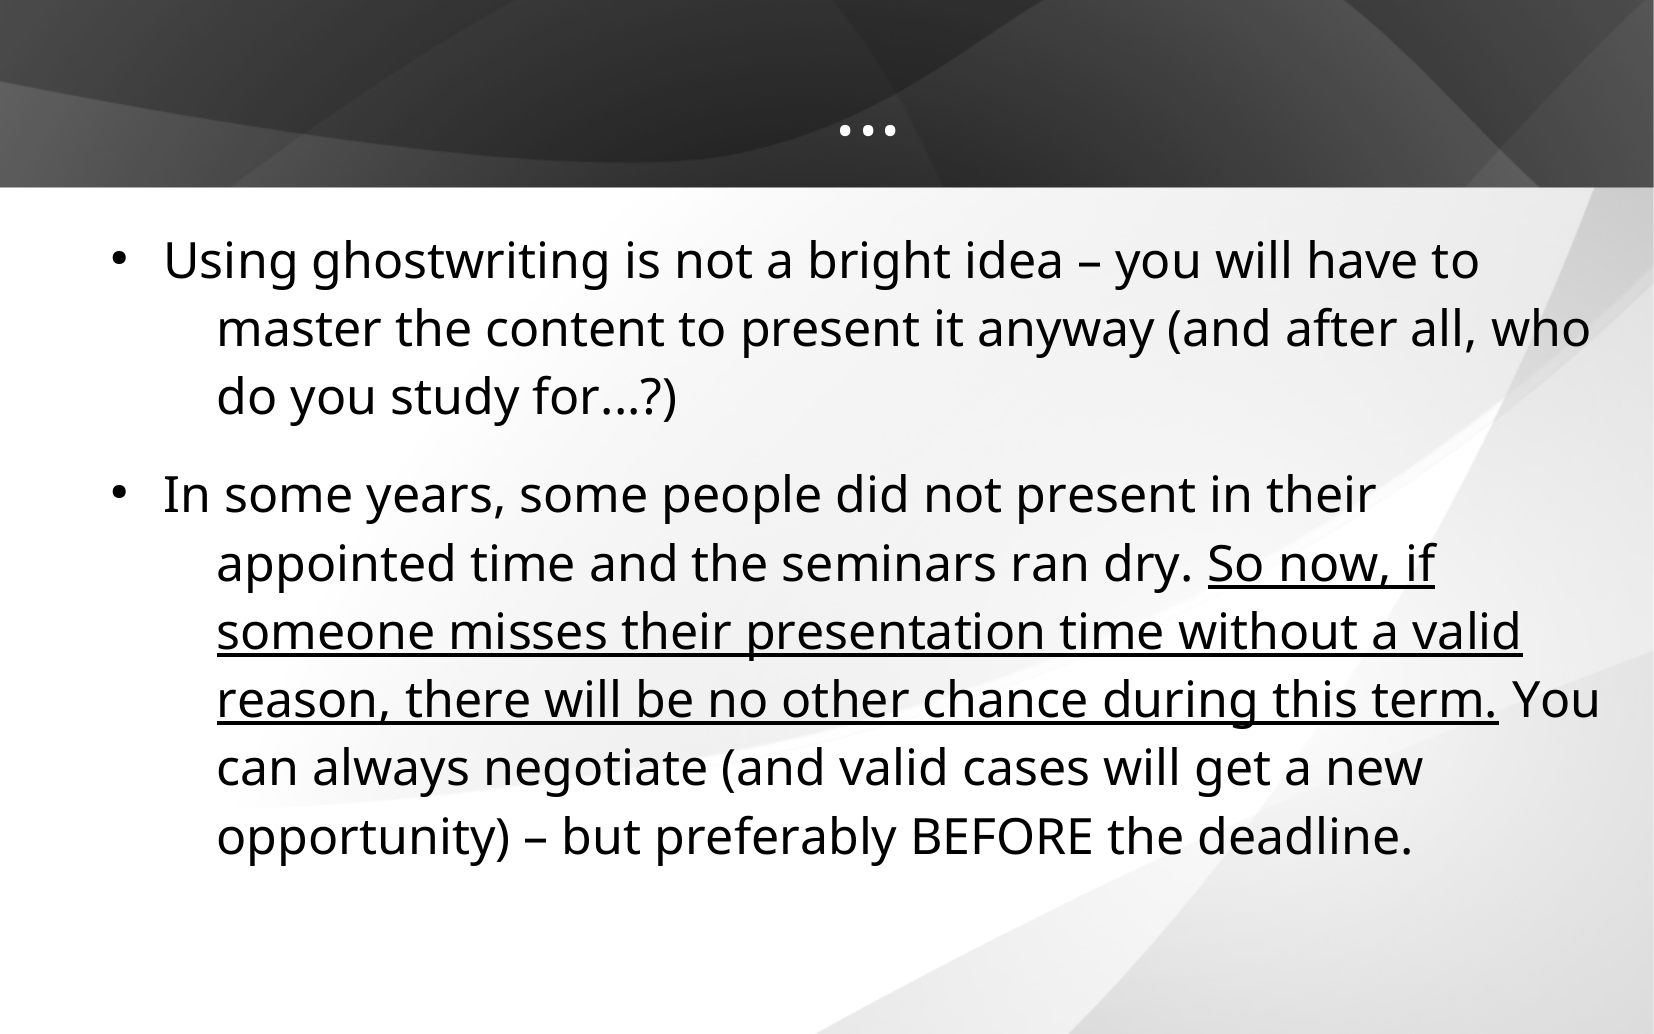

# ...
Using ghostwriting is not a bright idea – you will have to master the content to present it anyway (and after all, who do you study for...?)
In some years, some people did not present in their appointed time and the seminars ran dry. So now, if someone misses their presentation time without a valid reason, there will be no other chance during this term. You can always negotiate (and valid cases will get a new opportunity) – but preferably BEFORE the deadline.